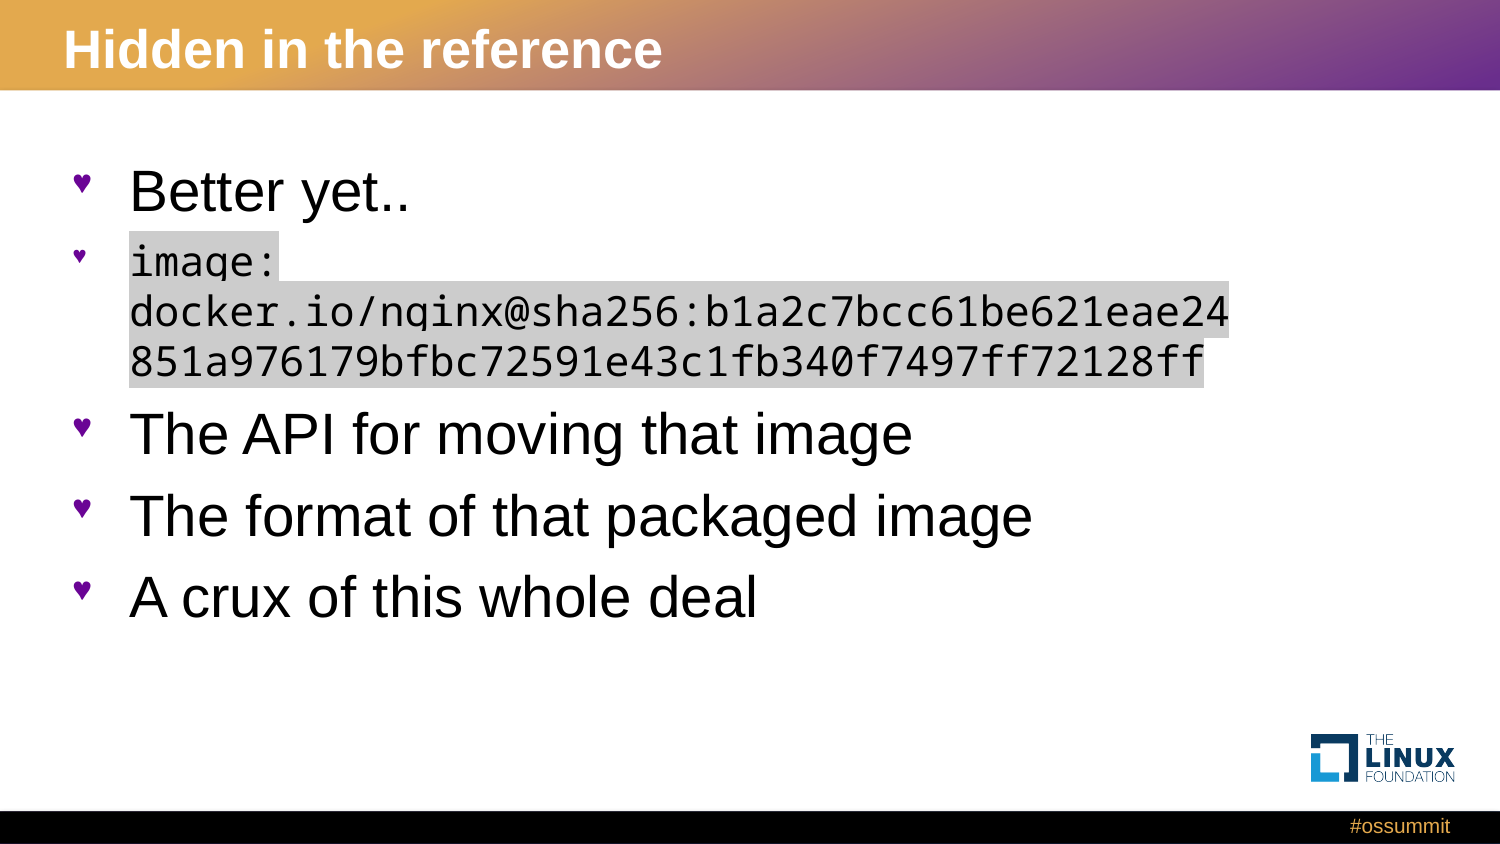

# Hidden in the reference
Better yet..
image: docker.io/nginx@sha256:b1a2c7bcc61be621eae24851a976179bfbc72591e43c1fb340f7497ff72128ff
The API for moving that image
The format of that packaged image
A crux of this whole deal